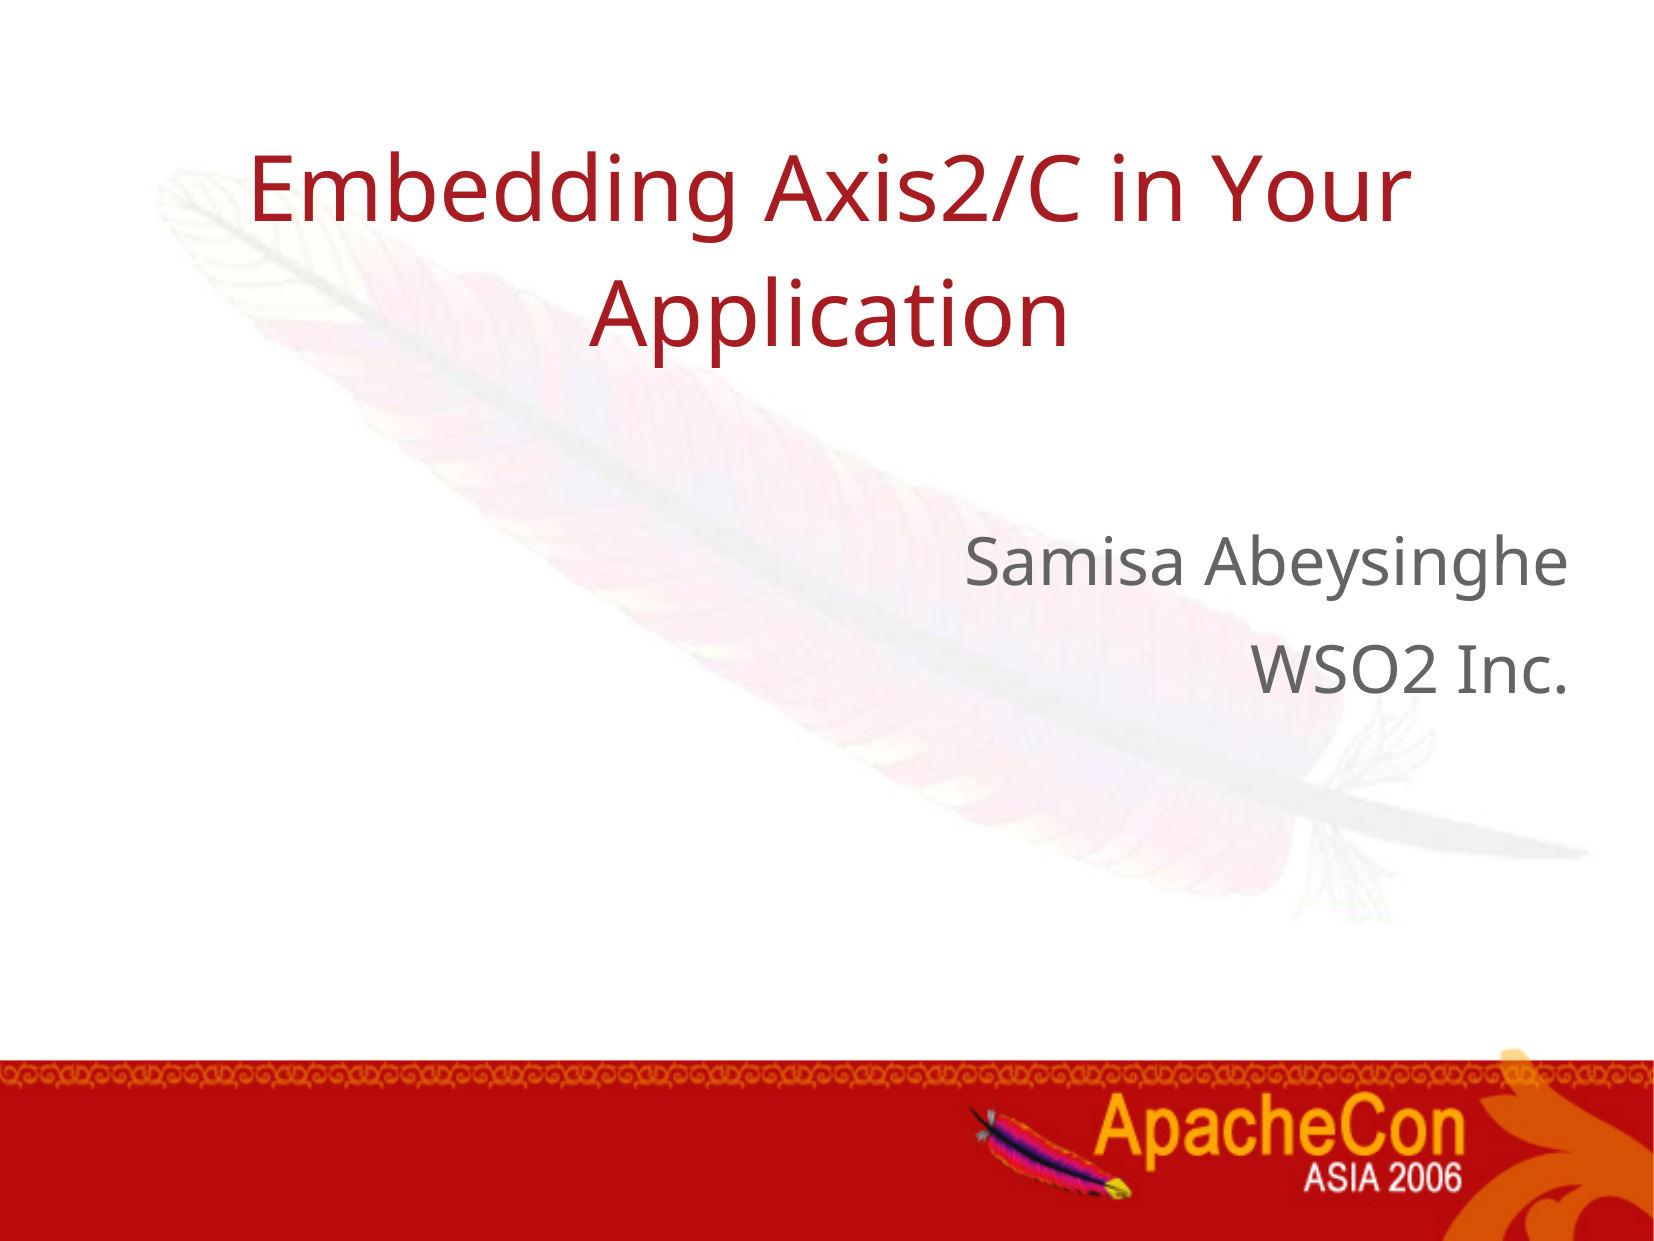

# Embedding Axis2/C in Your Application
Samisa Abeysinghe
WSO2 Inc.